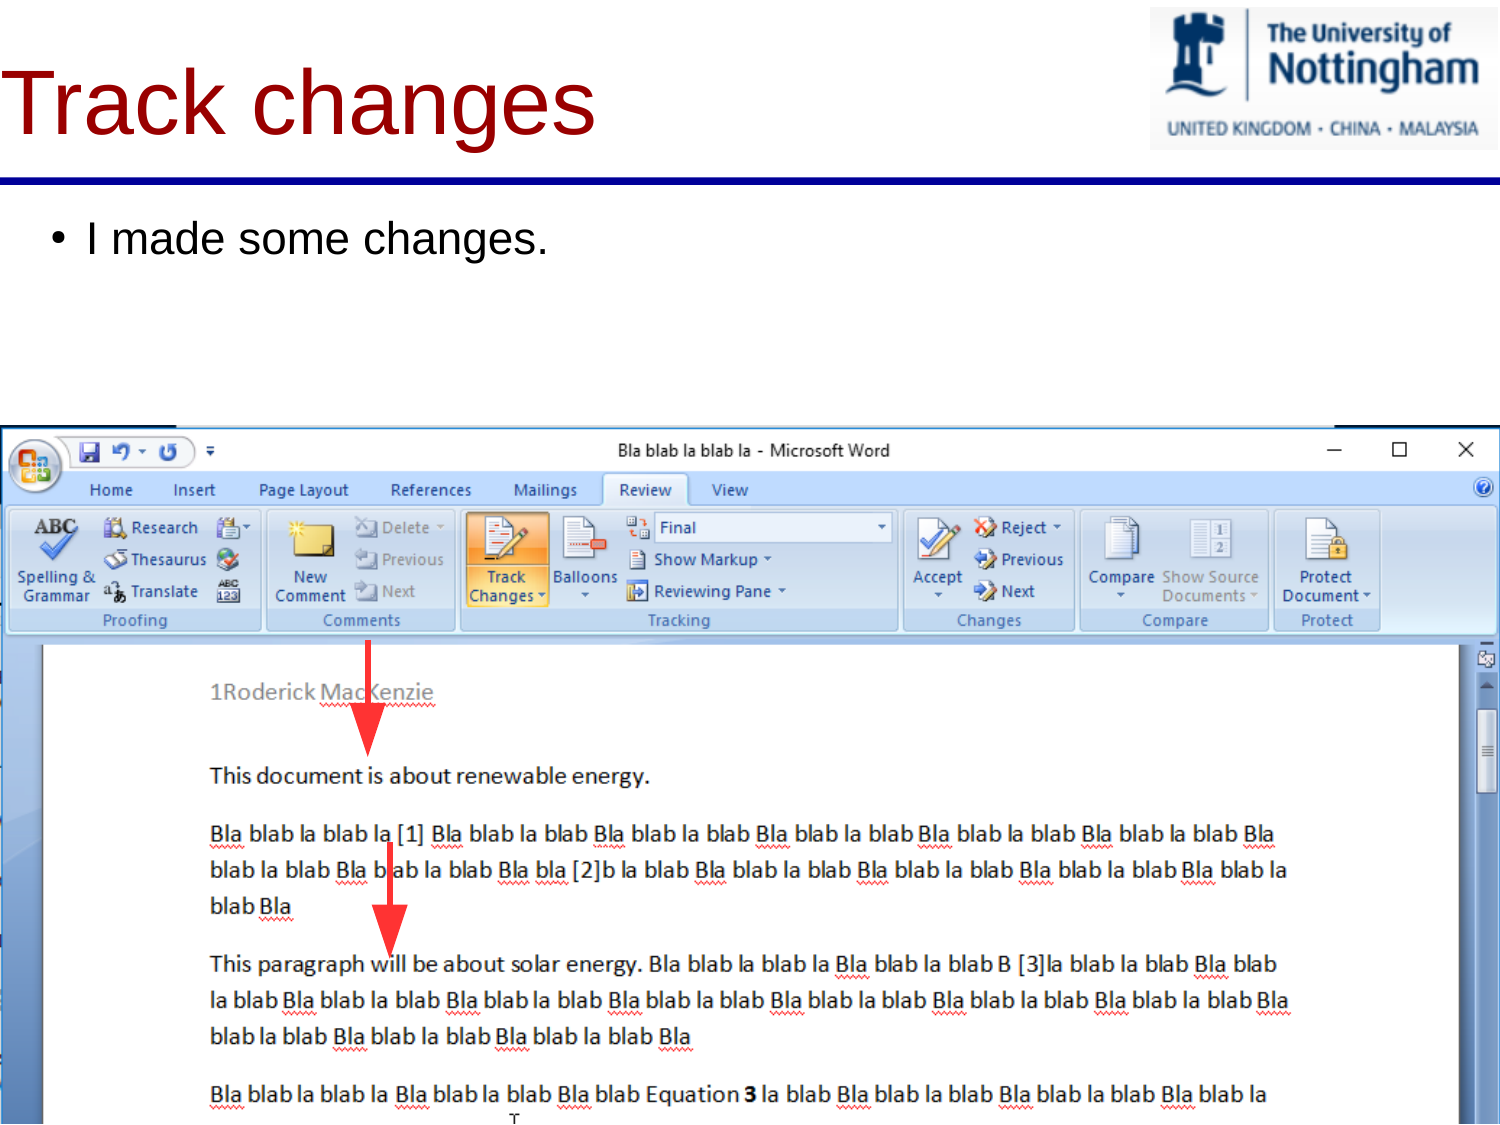

# Track changes
I made some changes.